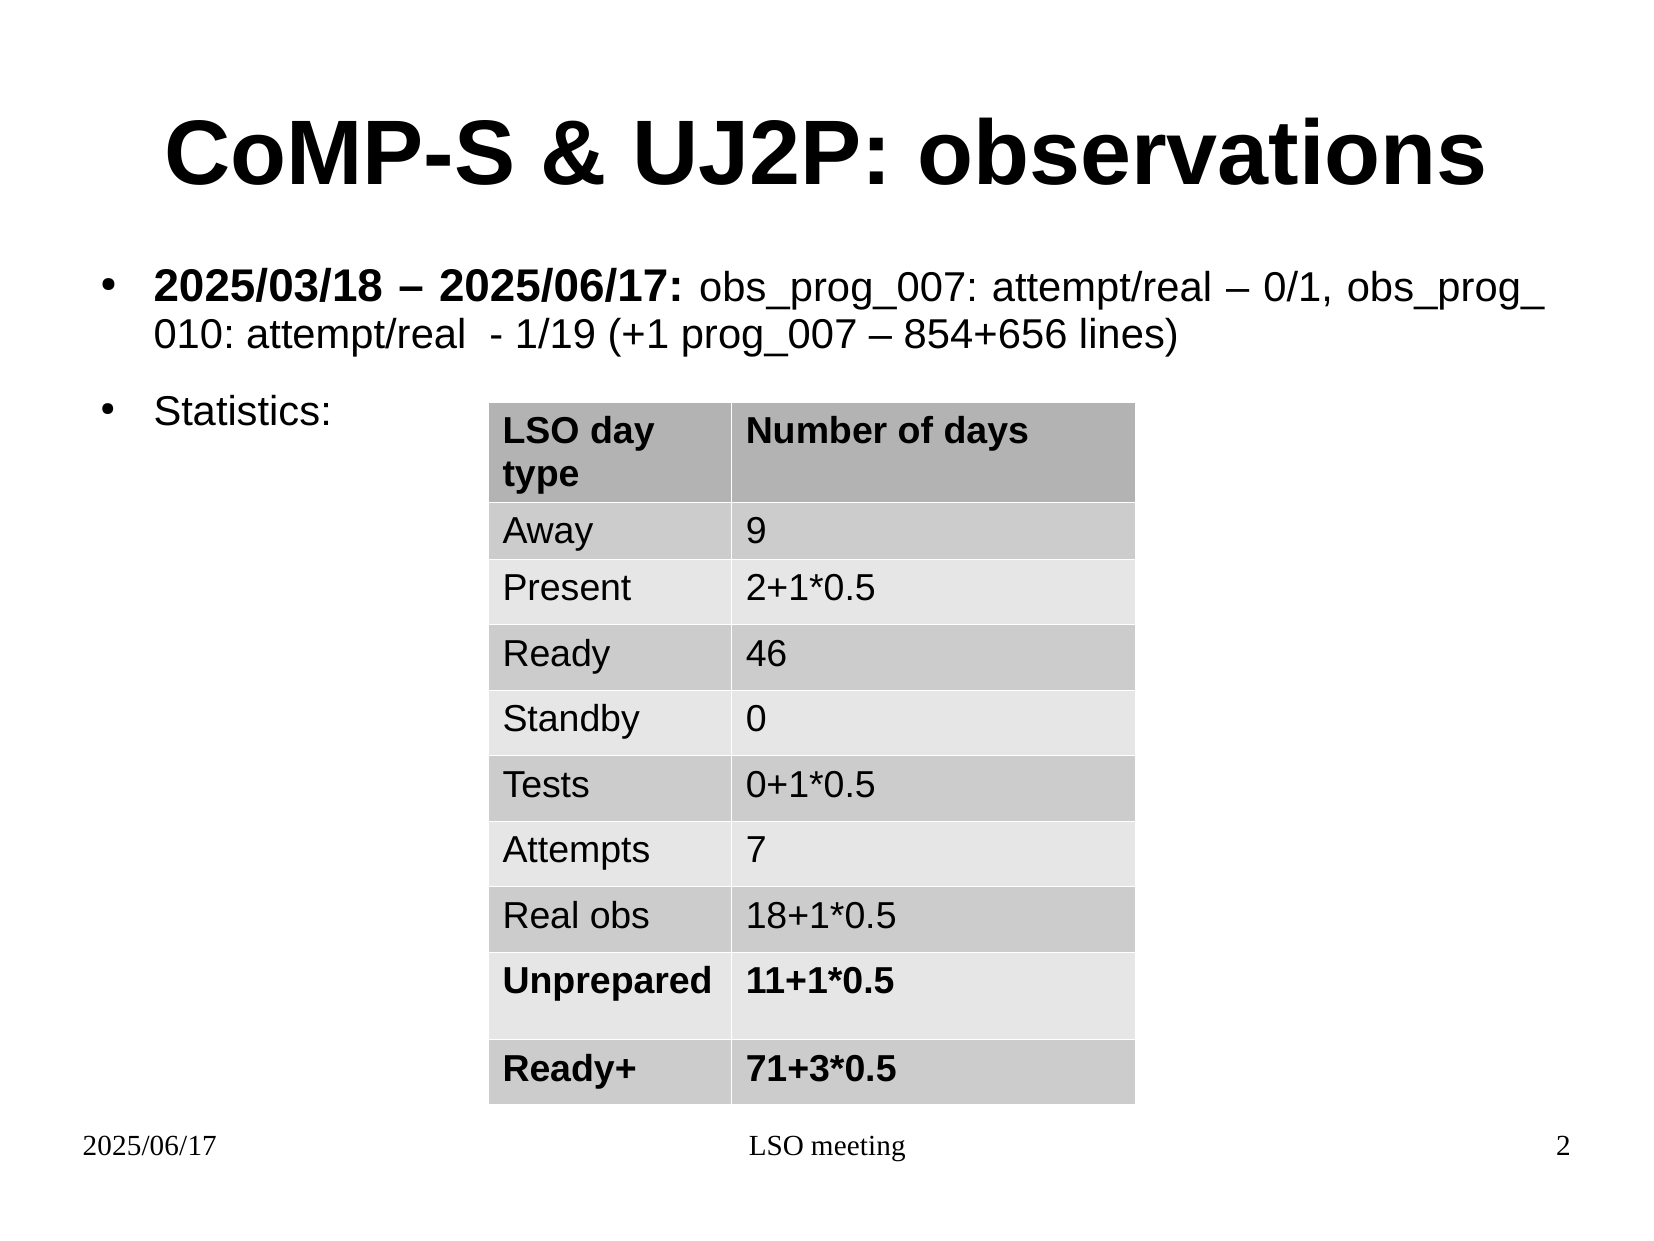

# CoMP-S & UJ2P: observations
2025/03/18 – 2025/06/17: obs_prog_007: attempt/real – 0/1, obs_prog_ 010: attempt/real - 1/19 (+1 prog_007 – 854+656 lines)
Statistics:
| LSO day type | Number of days |
| --- | --- |
| Away | 9 |
| Present | 2+1\*0.5 |
| Ready | 46 |
| Standby | 0 |
| Tests | 0+1\*0.5 |
| Attempts | 7 |
| Real obs | 18+1\*0.5 |
| Unprepared | 11+1\*0.5 |
| Ready+ | 71+3\*0.5 |
2025/06/17
LSO meeting
2